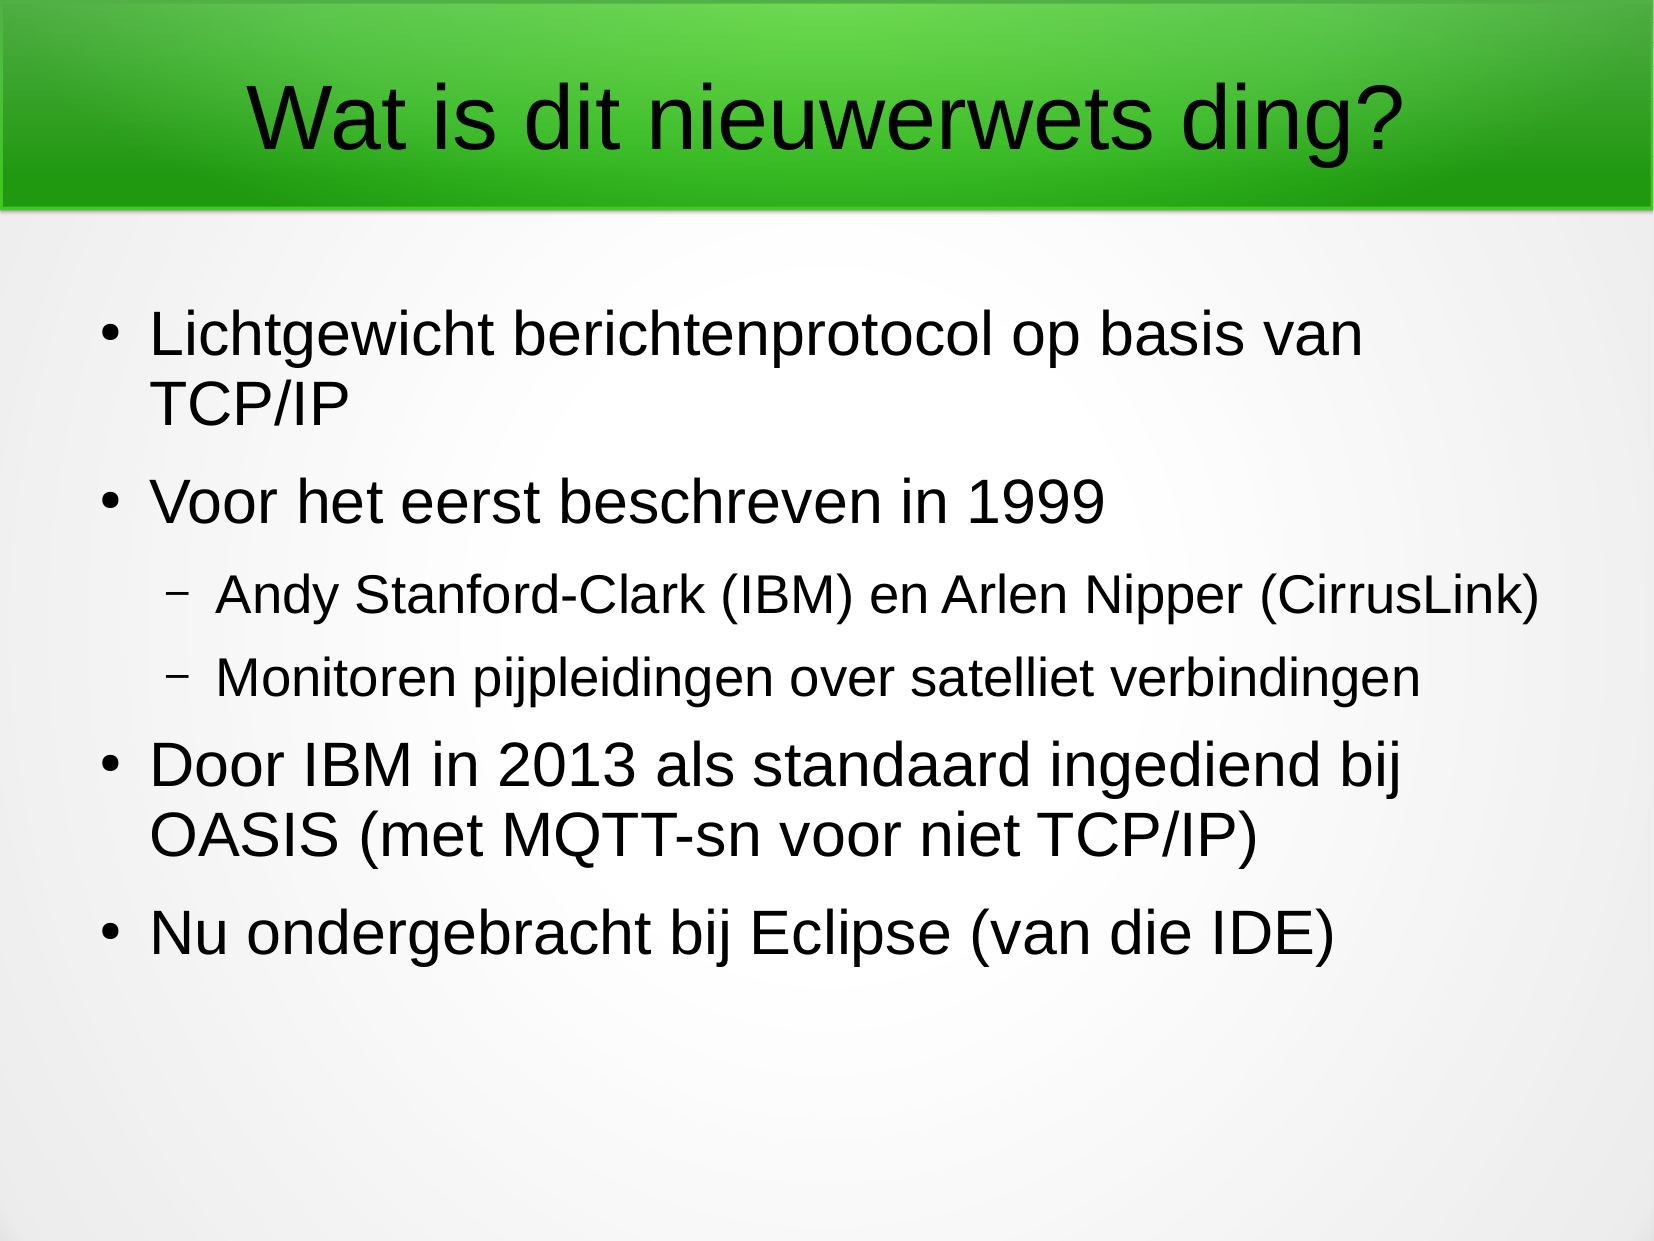

# Wat is dit nieuwerwets ding?
Lichtgewicht berichtenprotocol op basis van TCP/IP
Voor het eerst beschreven in 1999
Andy Stanford-Clark (IBM) en Arlen Nipper (CirrusLink)
Monitoren pijpleidingen over satelliet verbindingen
Door IBM in 2013 als standaard ingediend bij OASIS (met MQTT-sn voor niet TCP/IP)
Nu ondergebracht bij Eclipse (van die IDE)